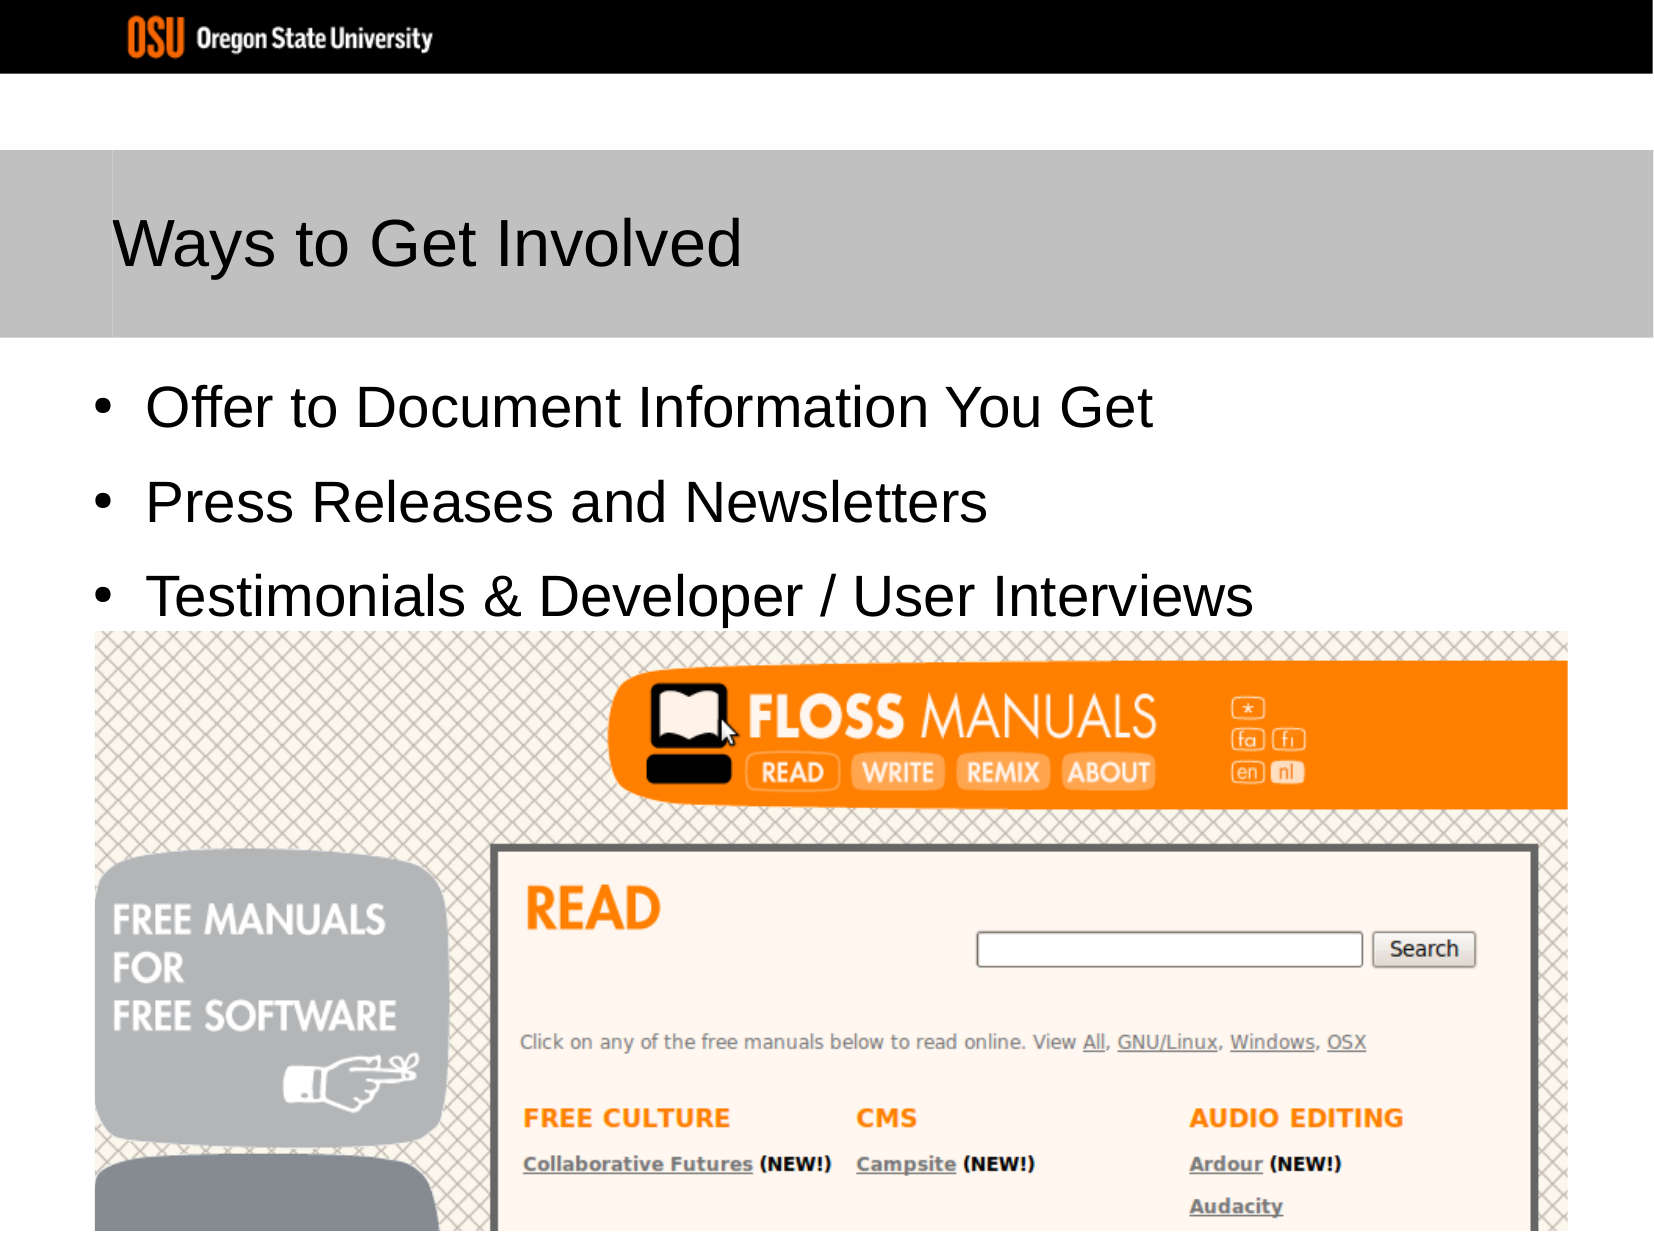

# Ways to Get Involved
Offer to Document Information You Get
Press Releases and Newsletters
Testimonials & Developer / User Interviews